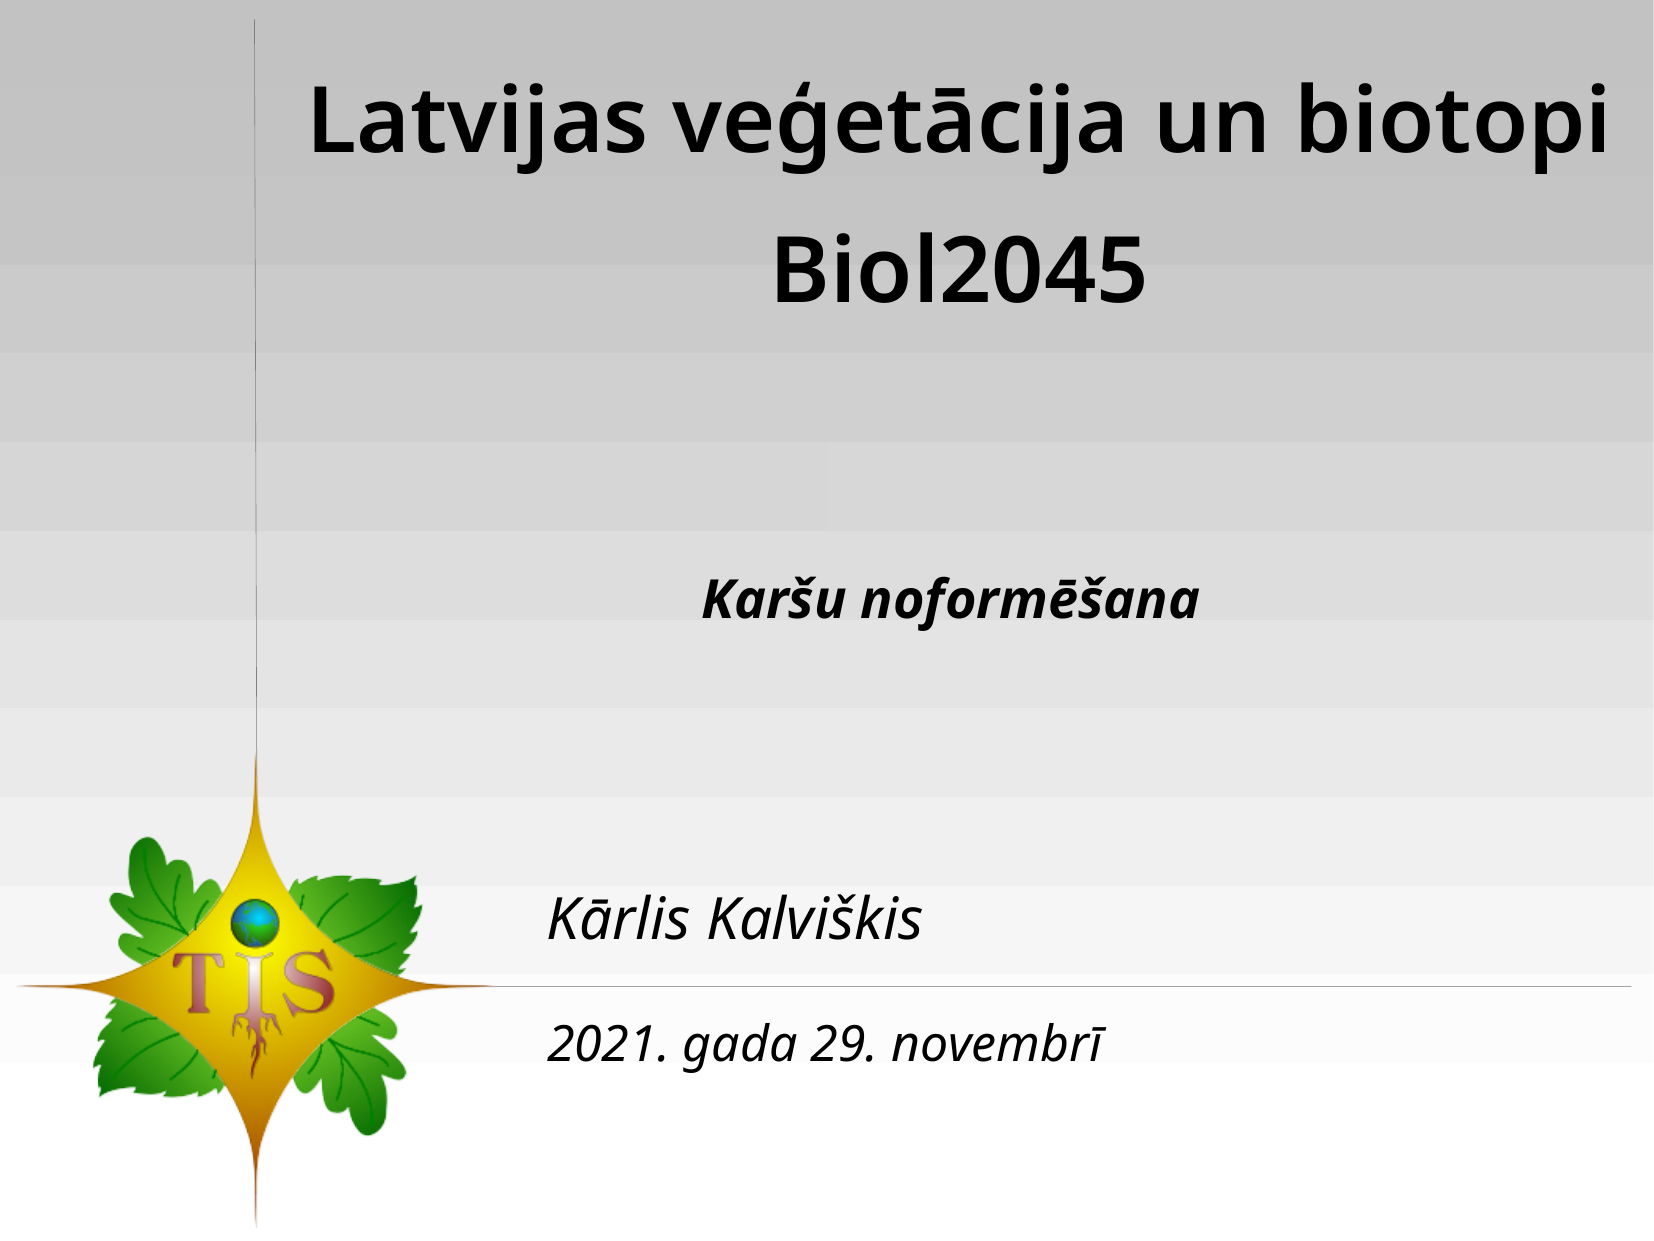

# Karšu noformēšana
Kārlis Kalviškis
2021. gada 29. novembrī